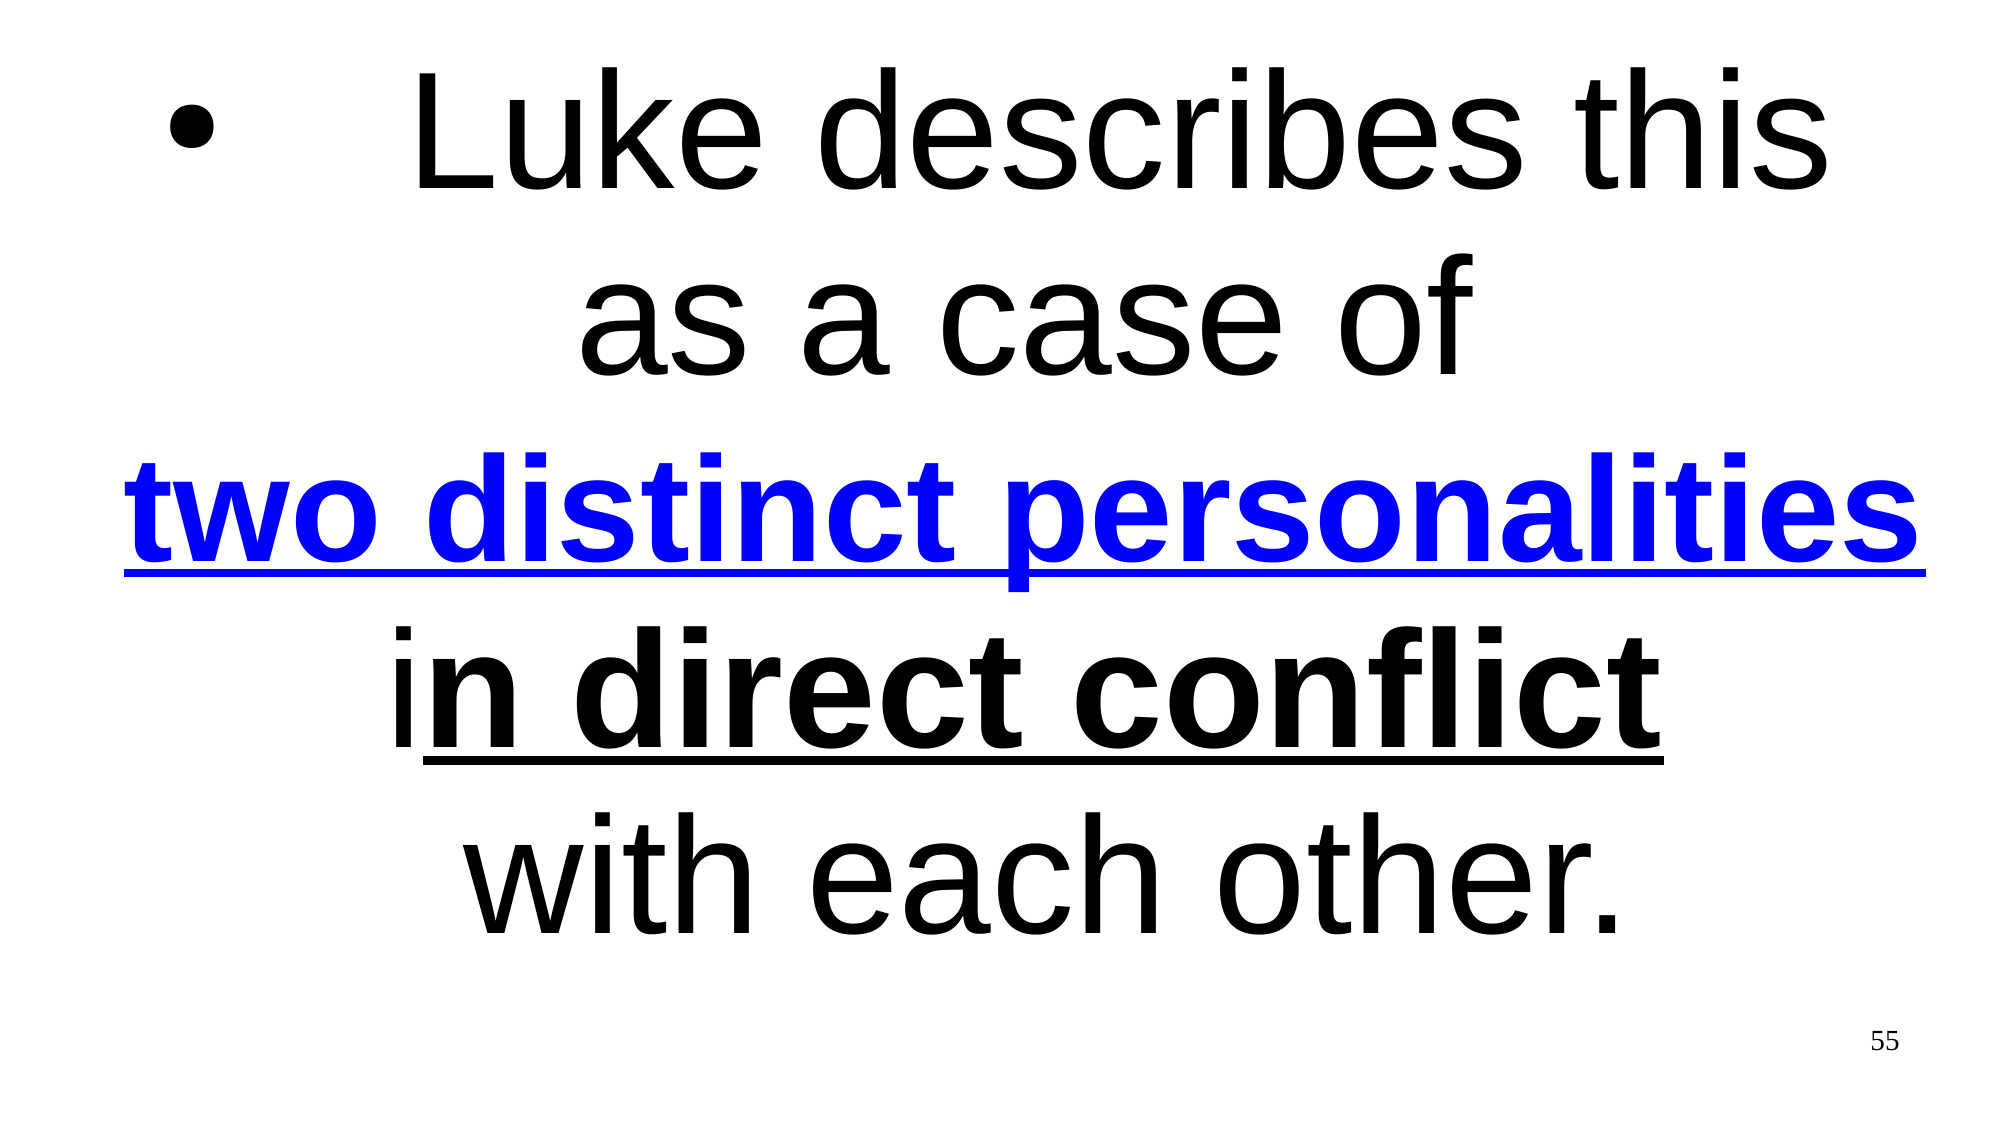

# Luke describes this as a case of two distinct personalities in direct conflict with each other.
55